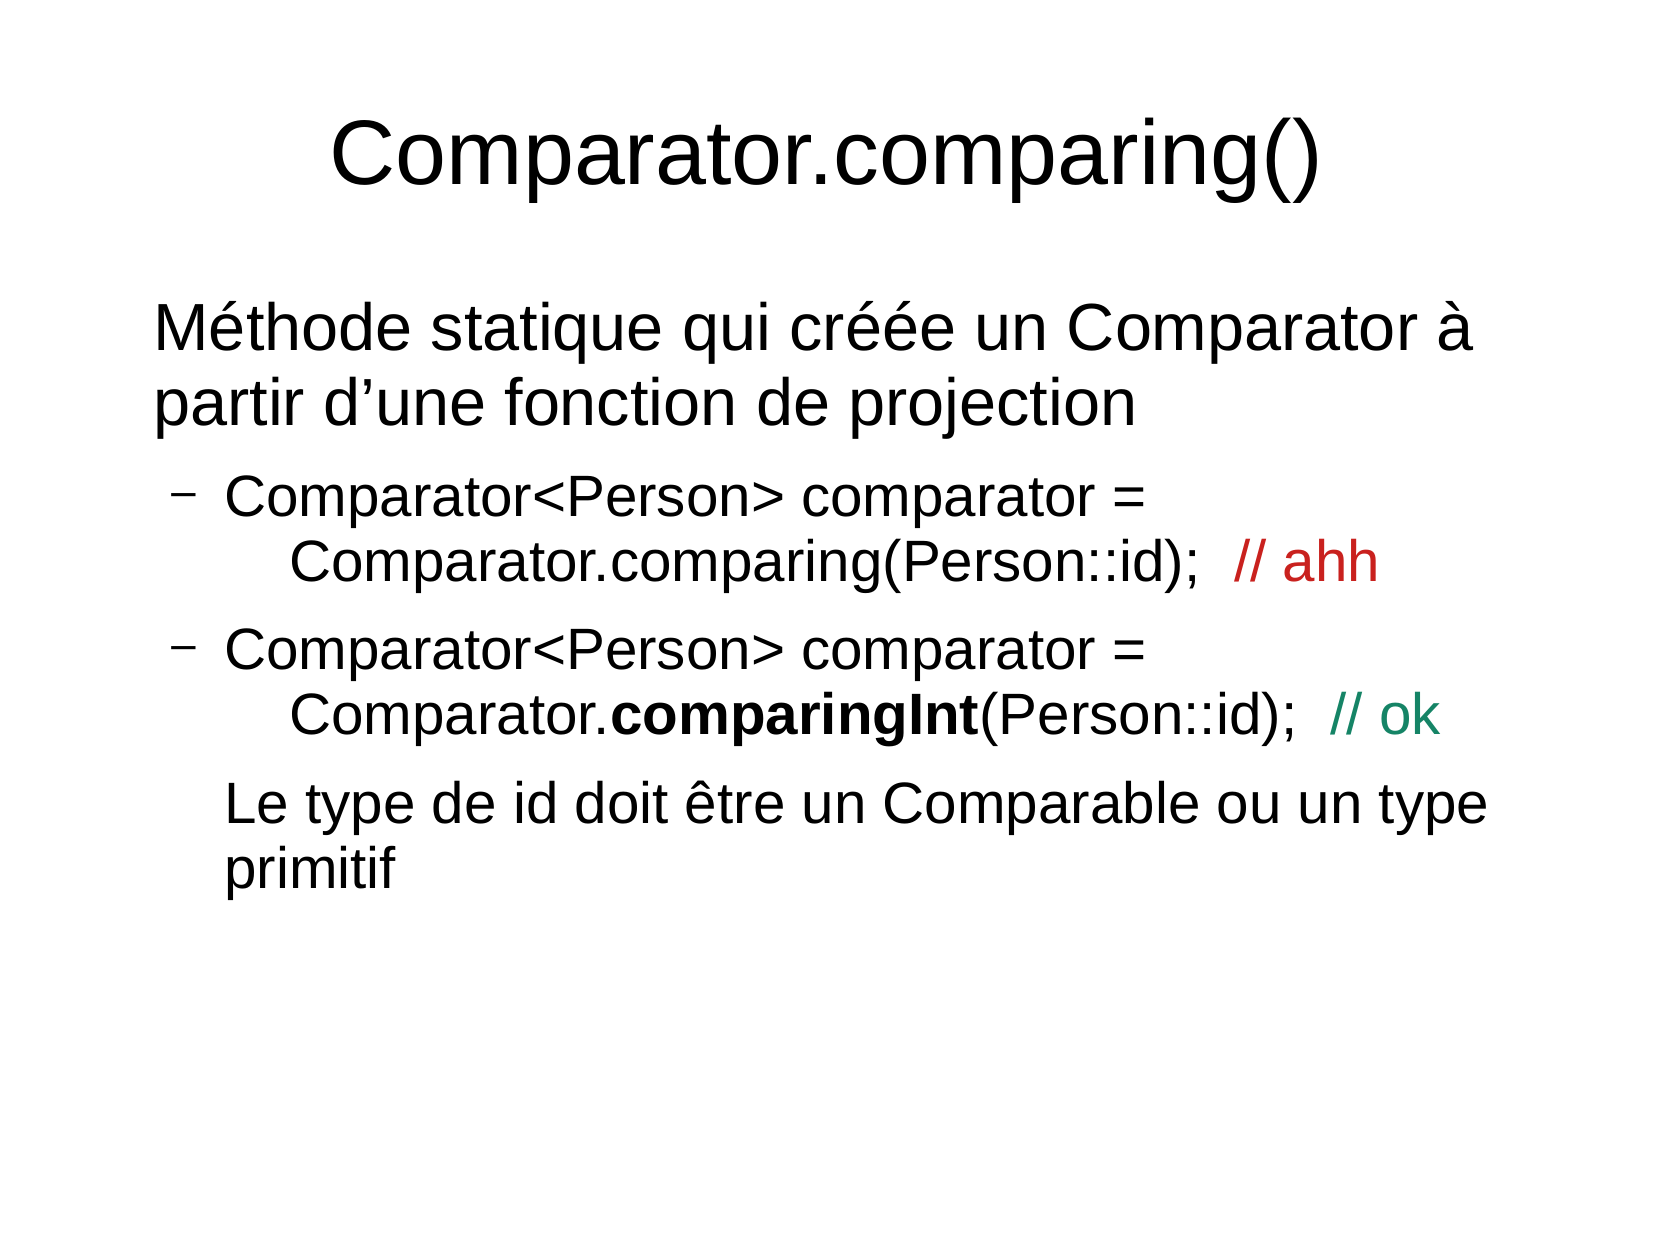

# Comparator.comparing()
Méthode statique qui créée un Comparator à partir d’une fonction de projection
Comparator<Person> comparator =
 Comparator.comparing(Person::id); // ahh
Comparator<Person> comparator =
 Comparator.comparingInt(Person::id); // ok
Le type de id doit être un Comparable ou un type primitif